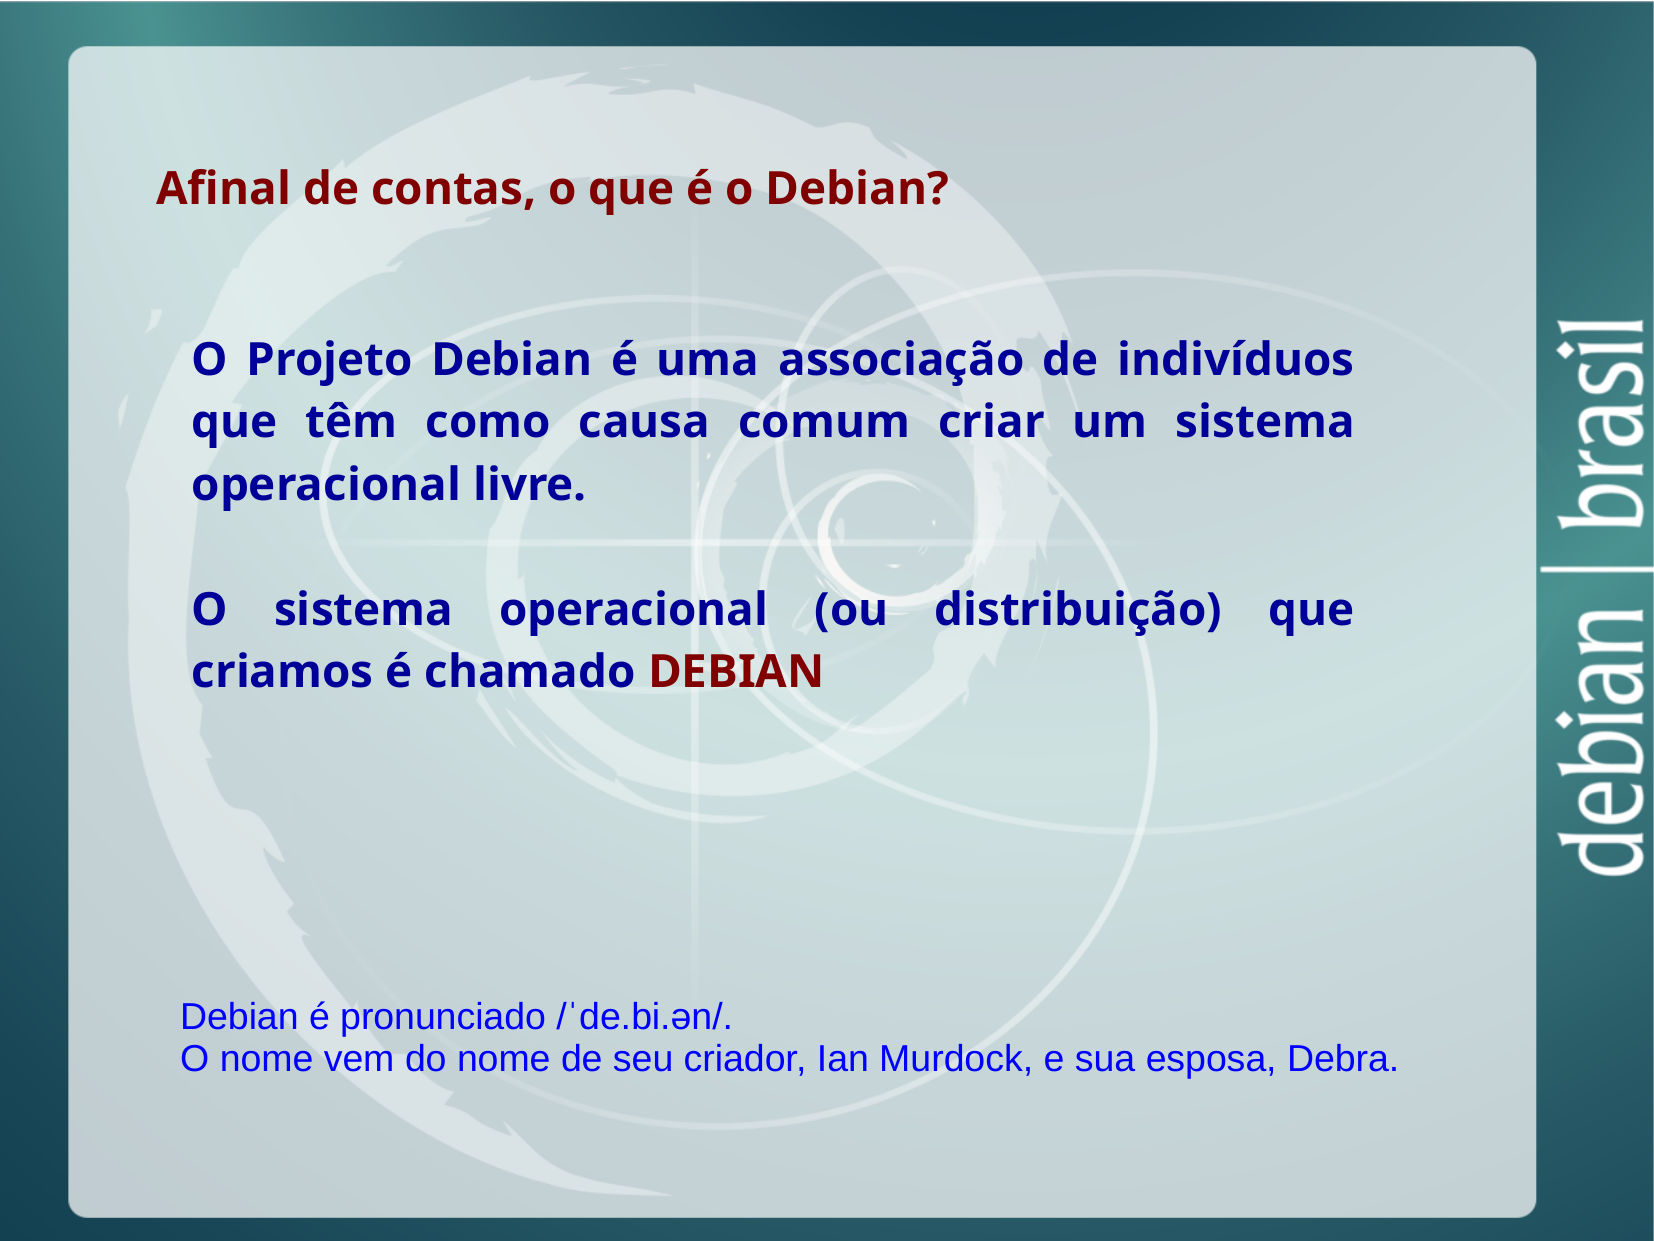

Afinal de contas, o que é o Debian?
O Projeto Debian é uma associação de indivíduos que têm como causa comum criar um sistema operacional livre.
O sistema operacional (ou distribuição) que criamos é chamado DEBIAN
Debian é pronunciado /ˈde.bi.ən/.
O nome vem do nome de seu criador, Ian Murdock, e sua esposa, Debra.